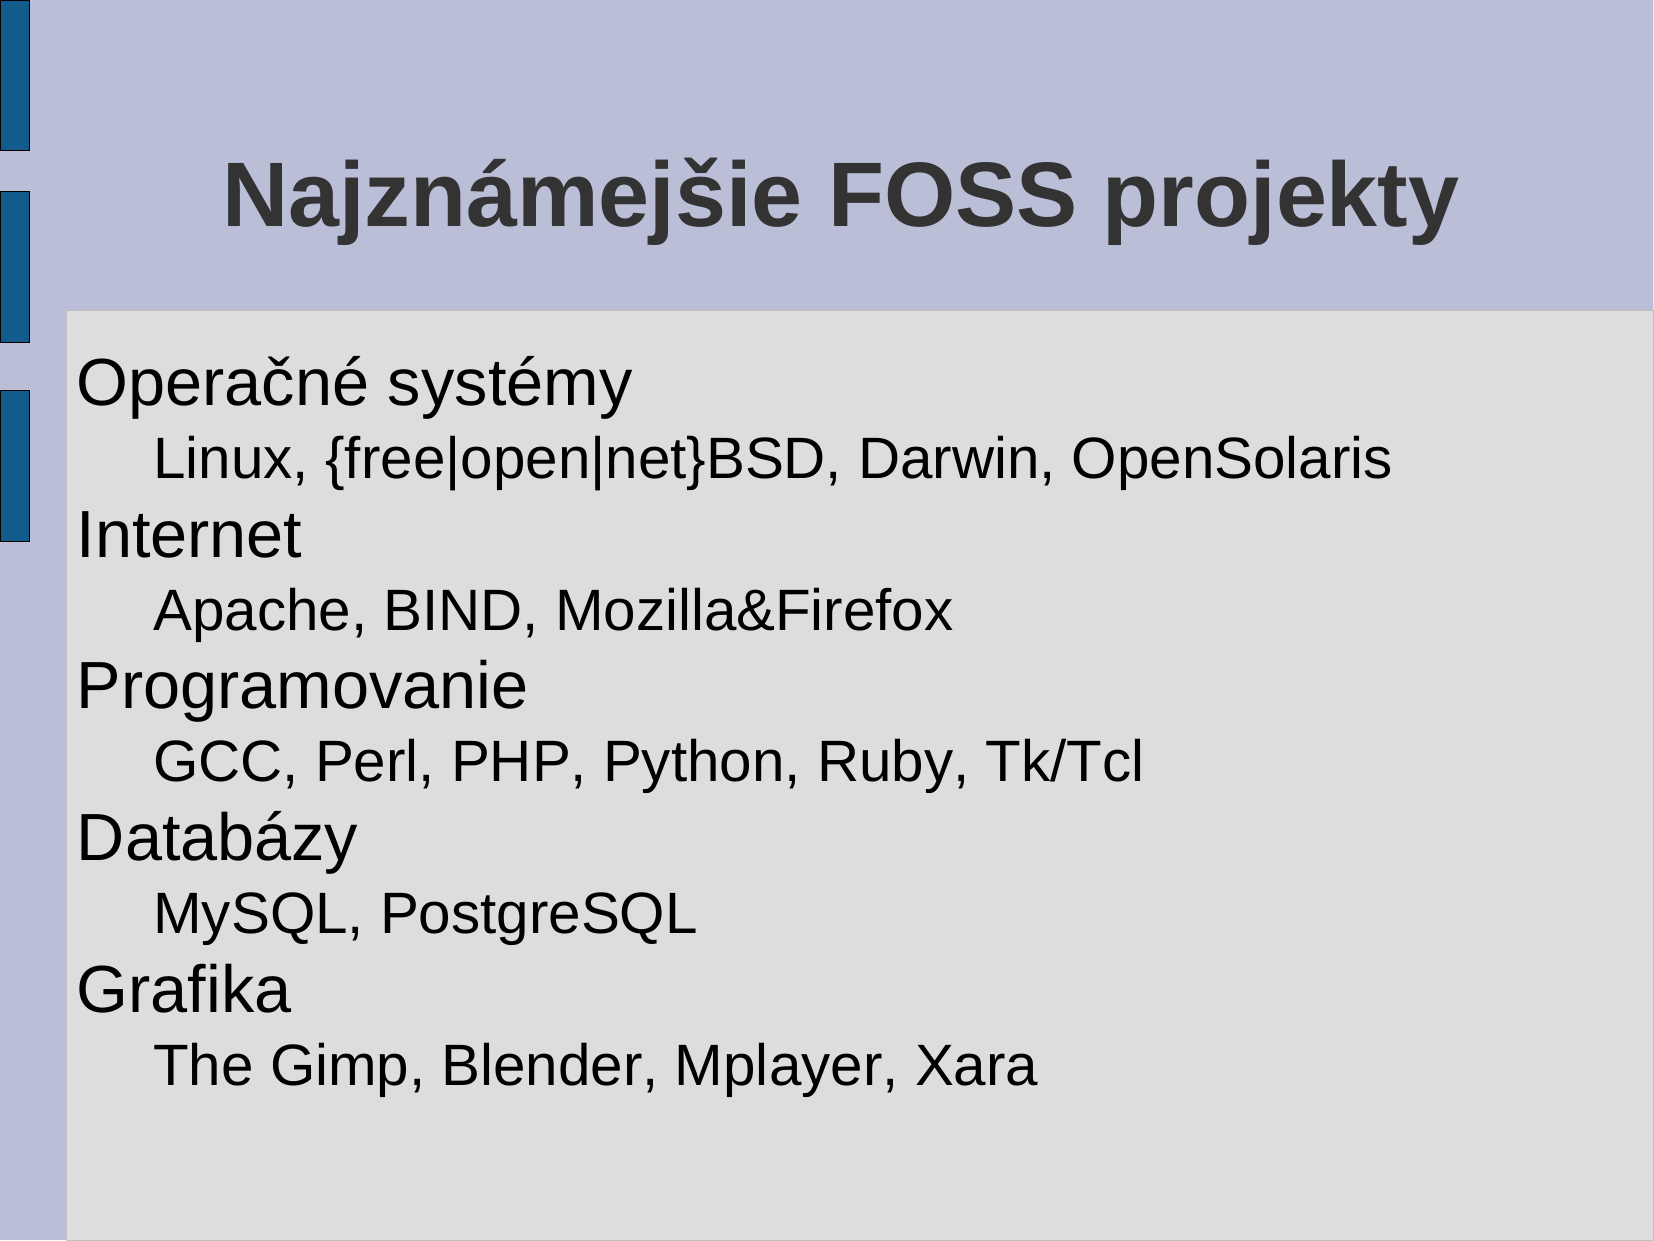

# Najznámejšie FOSS projekty
Operačné systémy
Linux, {free|open|net}BSD, Darwin, OpenSolaris
Internet
Apache, BIND, Mozilla&Firefox
Programovanie
GCC, Perl, PHP, Python, Ruby, Tk/Tcl
Databázy
MySQL, PostgreSQL
Grafika
The Gimp, Blender, Mplayer, Xara